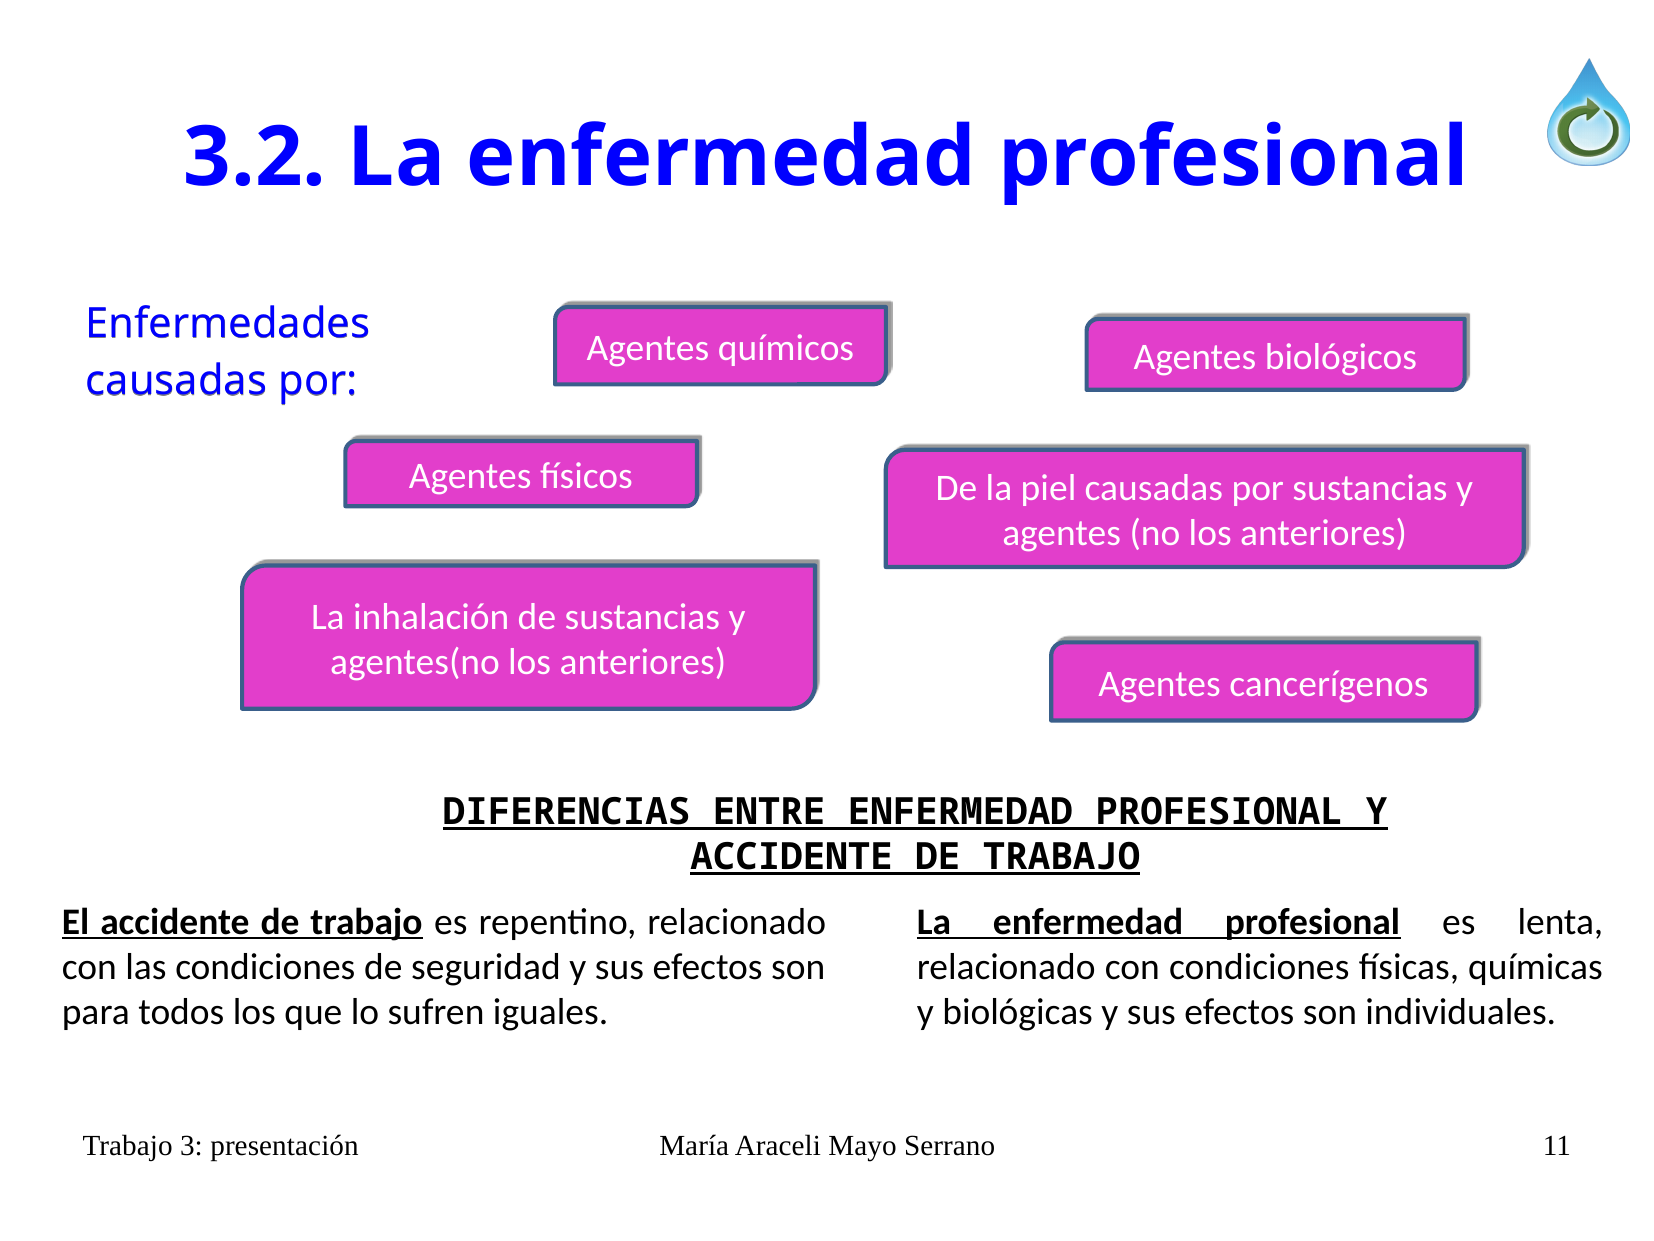

# 3.2. La enfermedad profesional
Enfermedades causadas por:
Agentes químicos
Agentes biológicos
Agentes físicos
De la piel causadas por sustancias y agentes (no los anteriores)
La inhalación de sustancias y agentes(no los anteriores)
Agentes cancerígenos
DIFERENCIAS ENTRE ENFERMEDAD PROFESIONAL Y ACCIDENTE DE TRABAJO
El accidente de trabajo es repentino, relacionado con las condiciones de seguridad y sus efectos son para todos los que lo sufren iguales.
La enfermedad profesional es lenta, relacionado con condiciones físicas, químicas y biológicas y sus efectos son individuales.
Trabajo 3: presentación
María Araceli Mayo Serrano
11